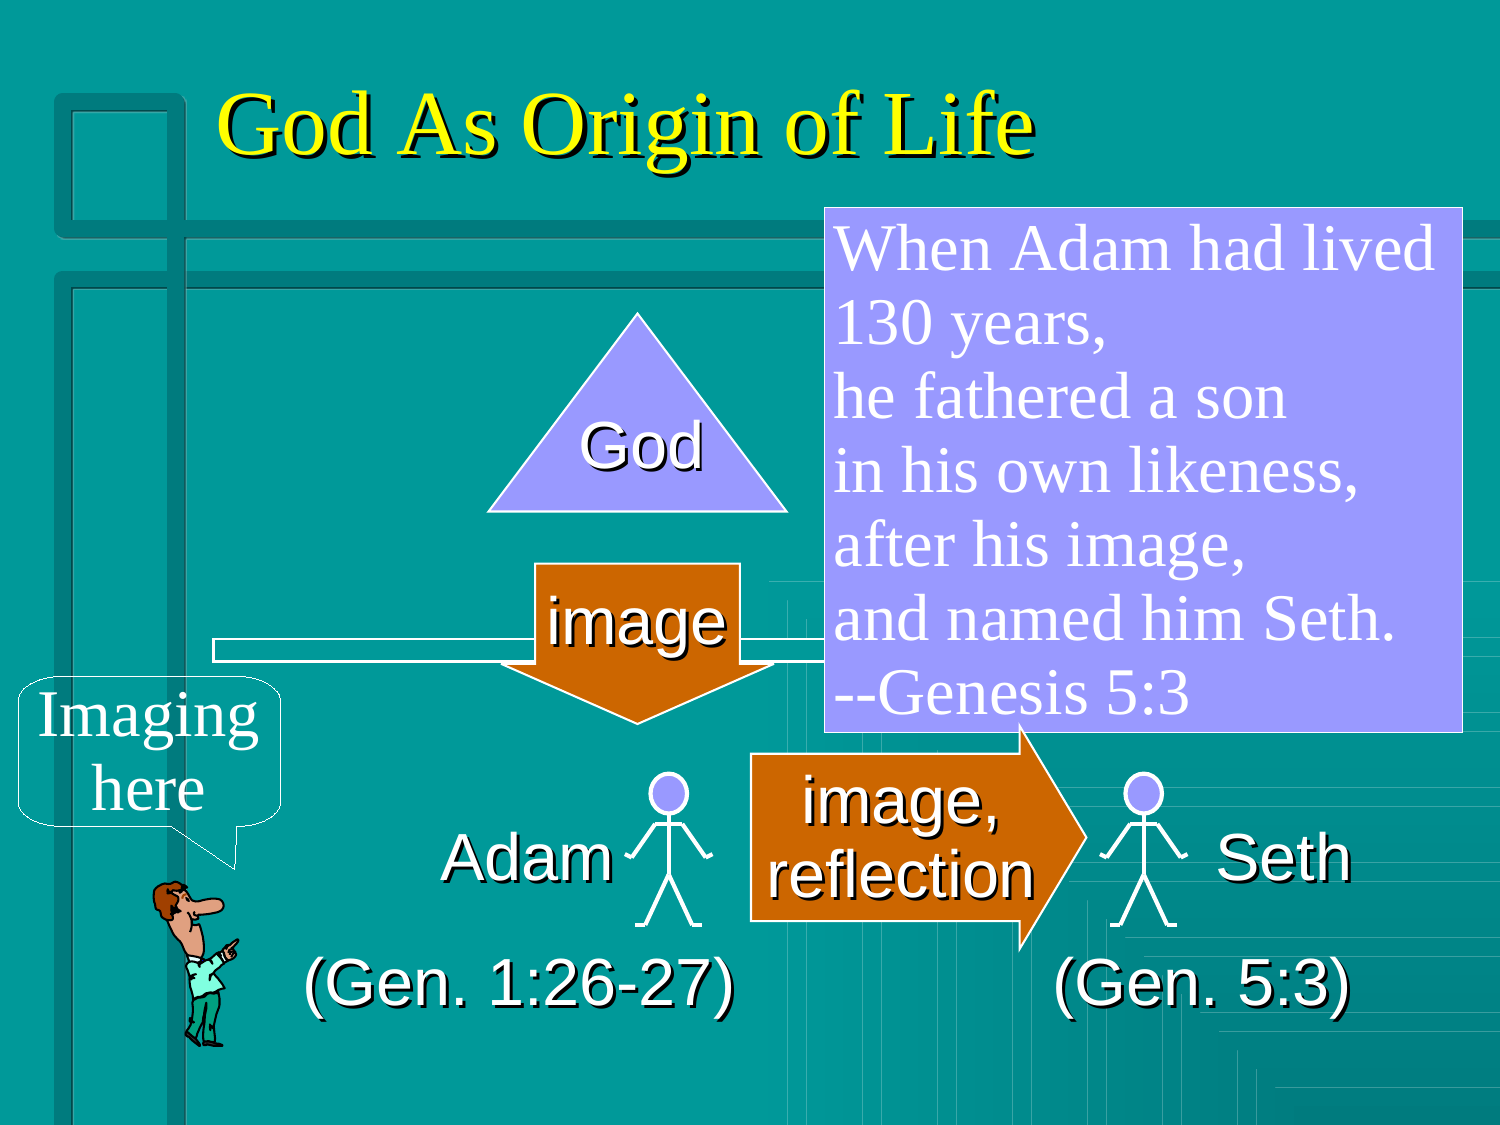

# God As Origin of Life
When Adam had lived
130 years,
he fathered a son
in his own likeness,
after his image,
and named him Seth.
--Genesis 5:3
God
image
Imaging
here
image,
reflection
Seth
(Gen. 5:3)
Adam
(Gen. 1:26-27)